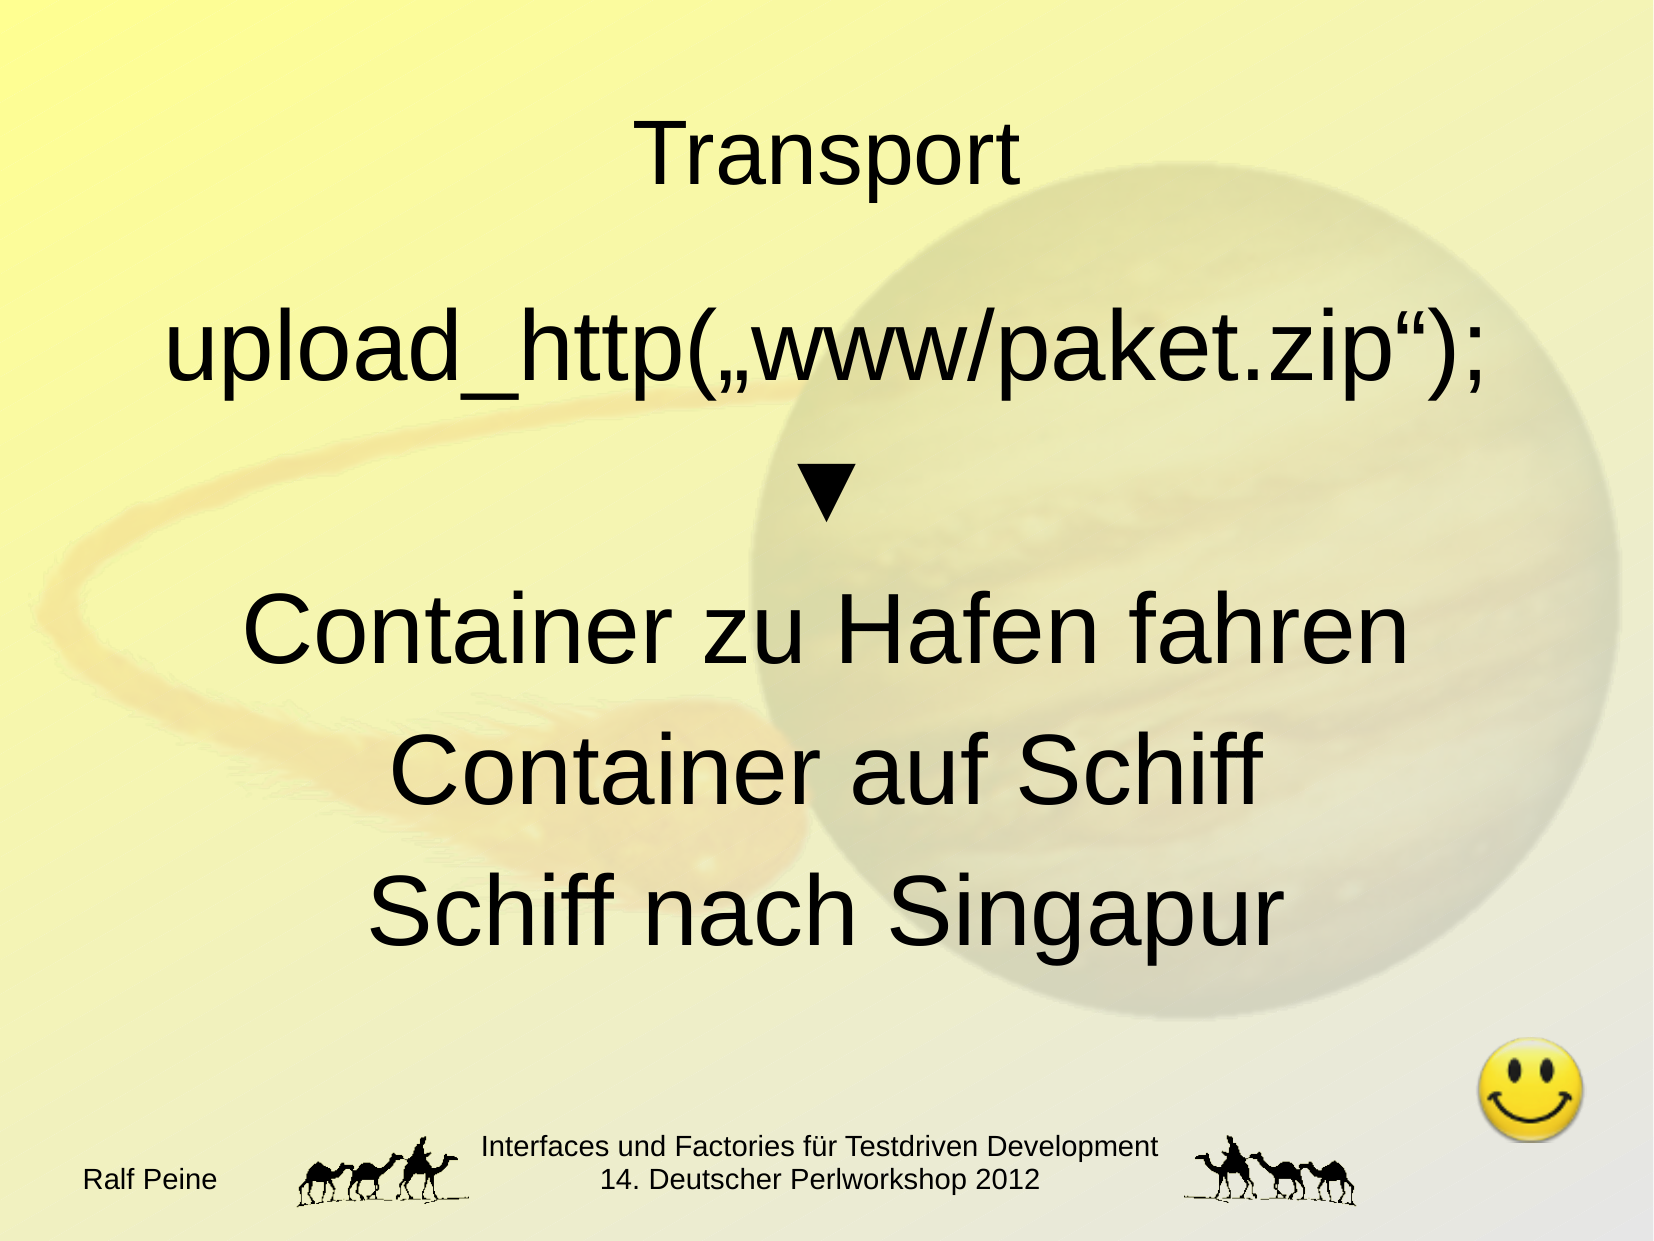

# Transport
upload_http(„www/paket.zip“);
▼
Container zu Hafen fahren
Container auf Schiff
Schiff nach Singapur